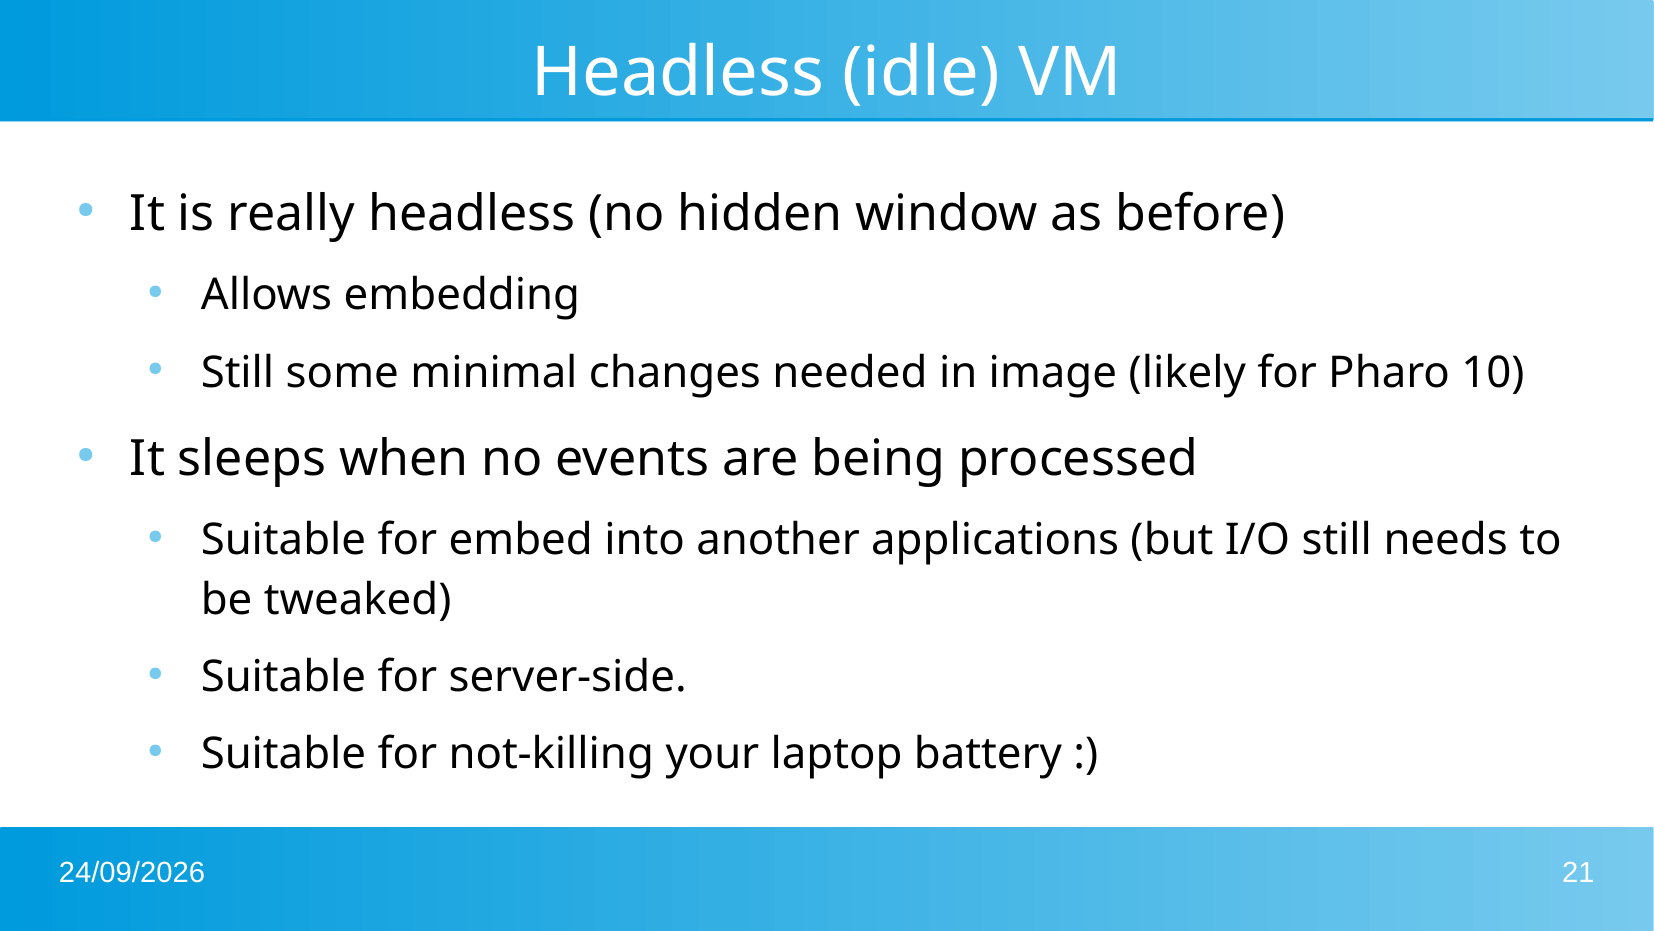

# Headless (idle) VM
It is really headless (no hidden window as before)
Allows embedding
Still some minimal changes needed in image (likely for Pharo 10)
It sleeps when no events are being processed
Suitable for embed into another applications (but I/O still needs to be tweaked)
Suitable for server-side.
Suitable for not-killing your laptop battery :)
21